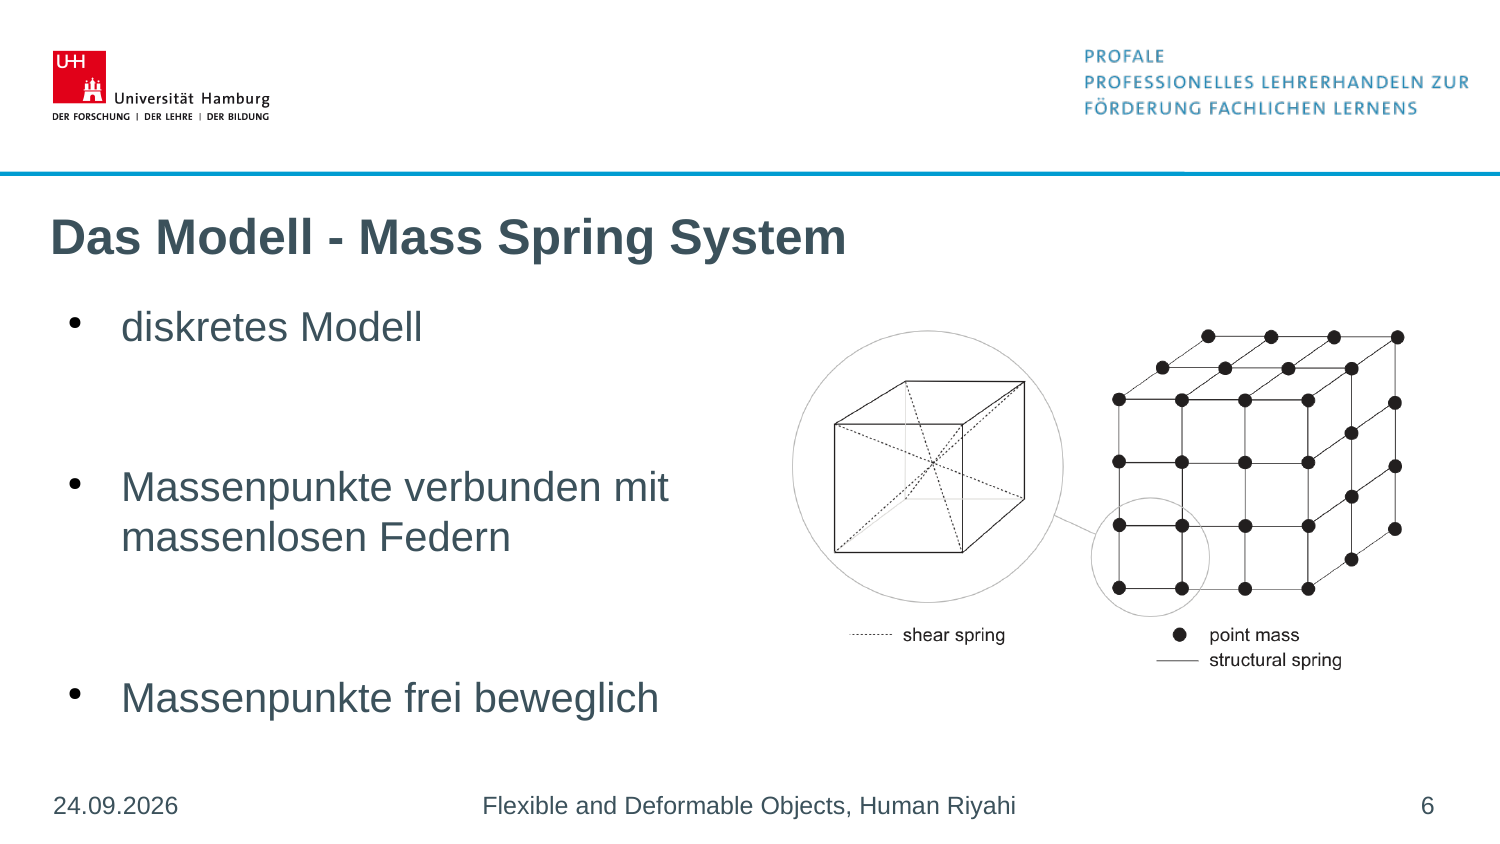

Quelle für alles bis Springs abdämpfen ist das Survey Paper Physically Based Deformable Models in Computer Graphics von Müller et al
# Das Modell - Mass Spring System
diskretes Modell
Massenpunkte verbunden mit massenlosen Federn
Massenpunkte frei beweglich
Flexible and Deformable Objects, Human Riyahi